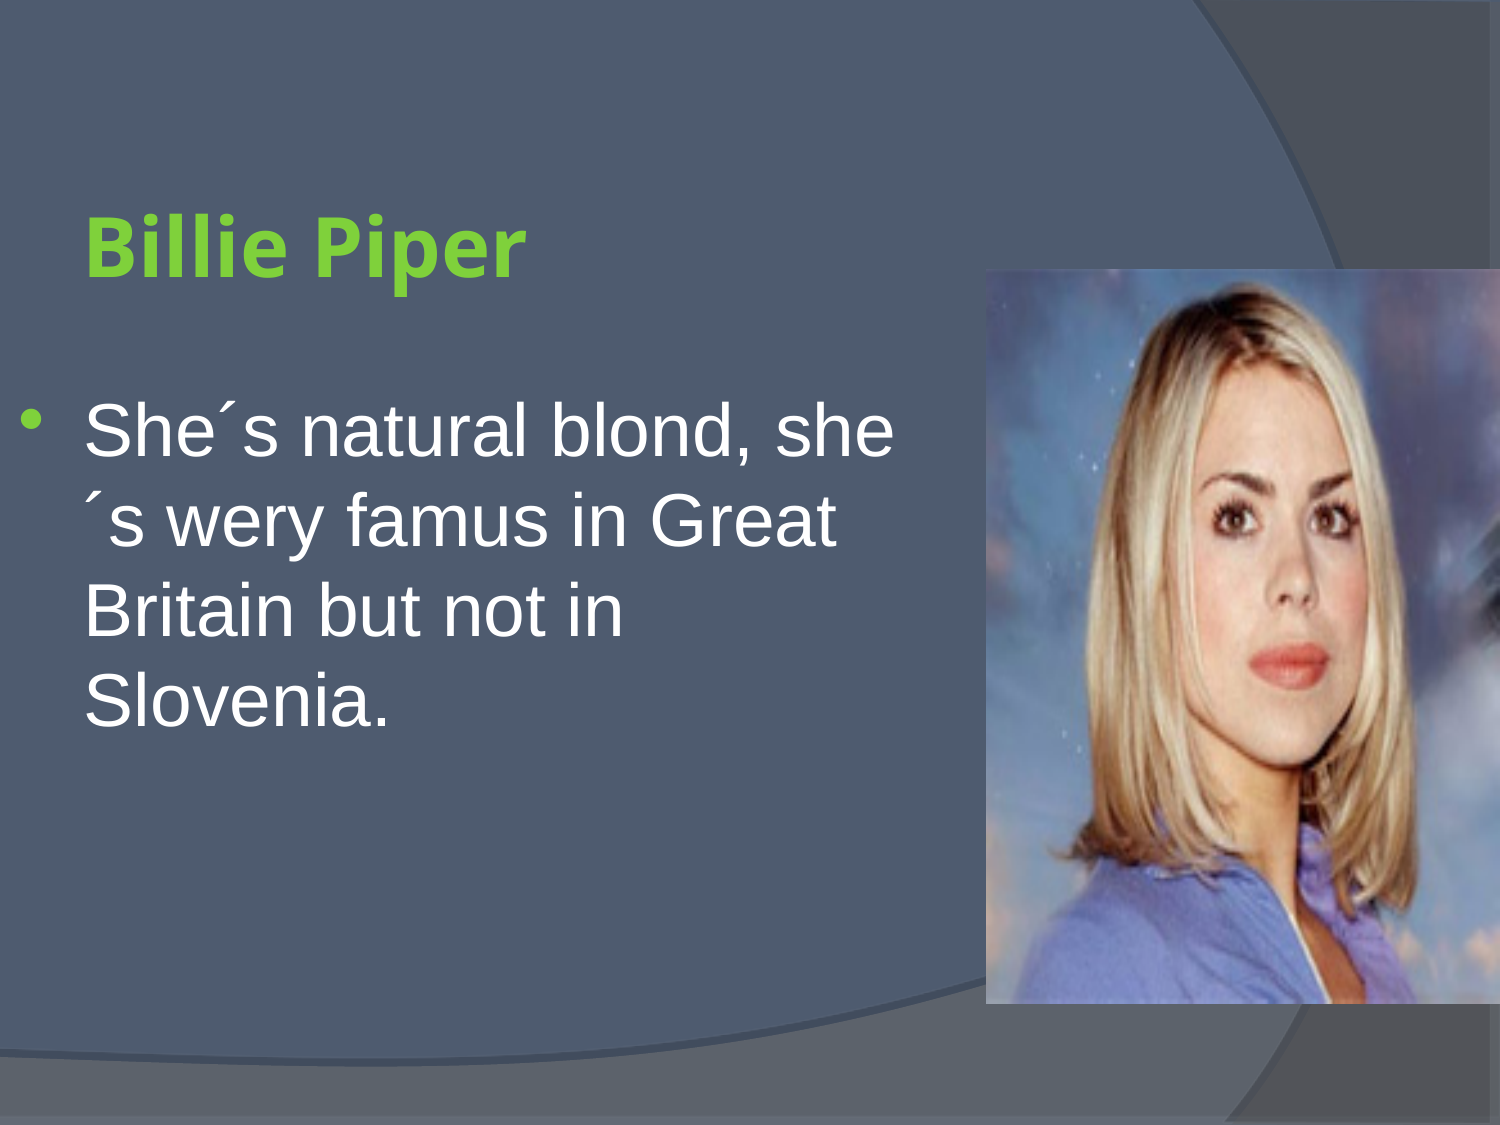

# Billie Piper
She´s natural blond, she´s wery famus in Great Britain but not in Slovenia.